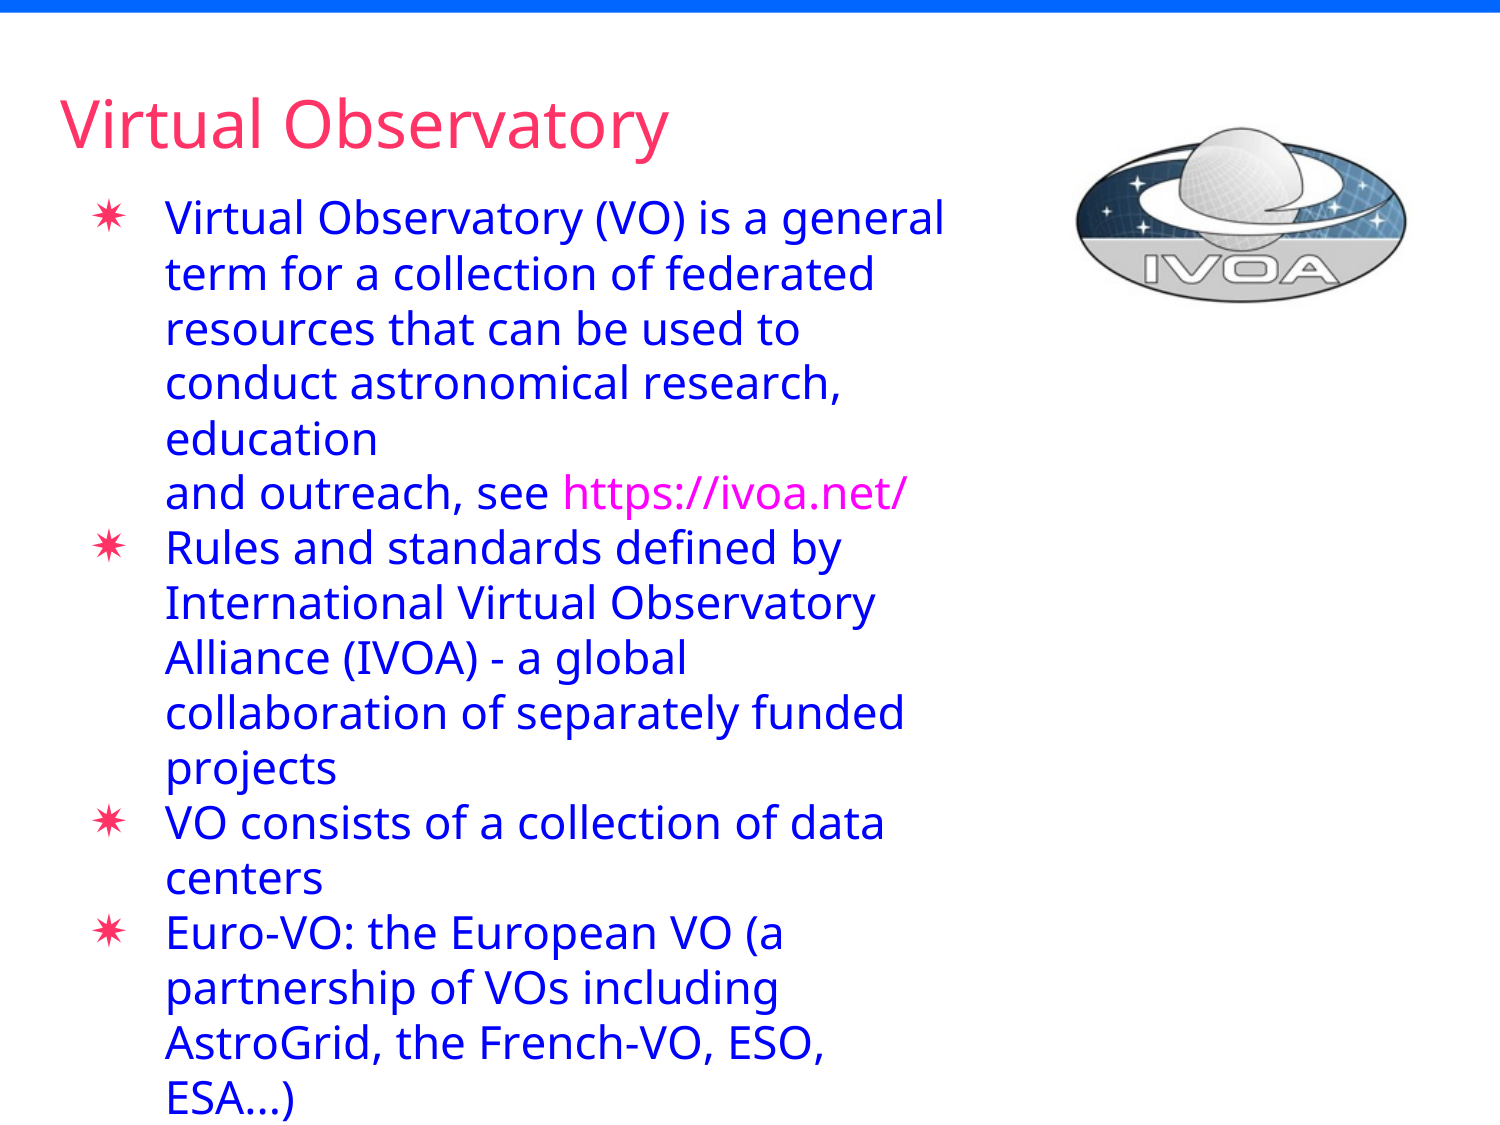

Virtual Observatory
Virtual Observatory (VO) is a general term for a collection of federated resources that can be used to conduct astronomical research, education
and outreach, see https://ivoa.net/
Rules and standards defined by International Virtual Observatory Alliance (IVOA) - a global collaboration of separately funded projects
VO consists of a collection of data centers
Euro-VO: the European VO (a partnership of VOs including AstroGrid, the French-VO, ESO, ESA...)
2